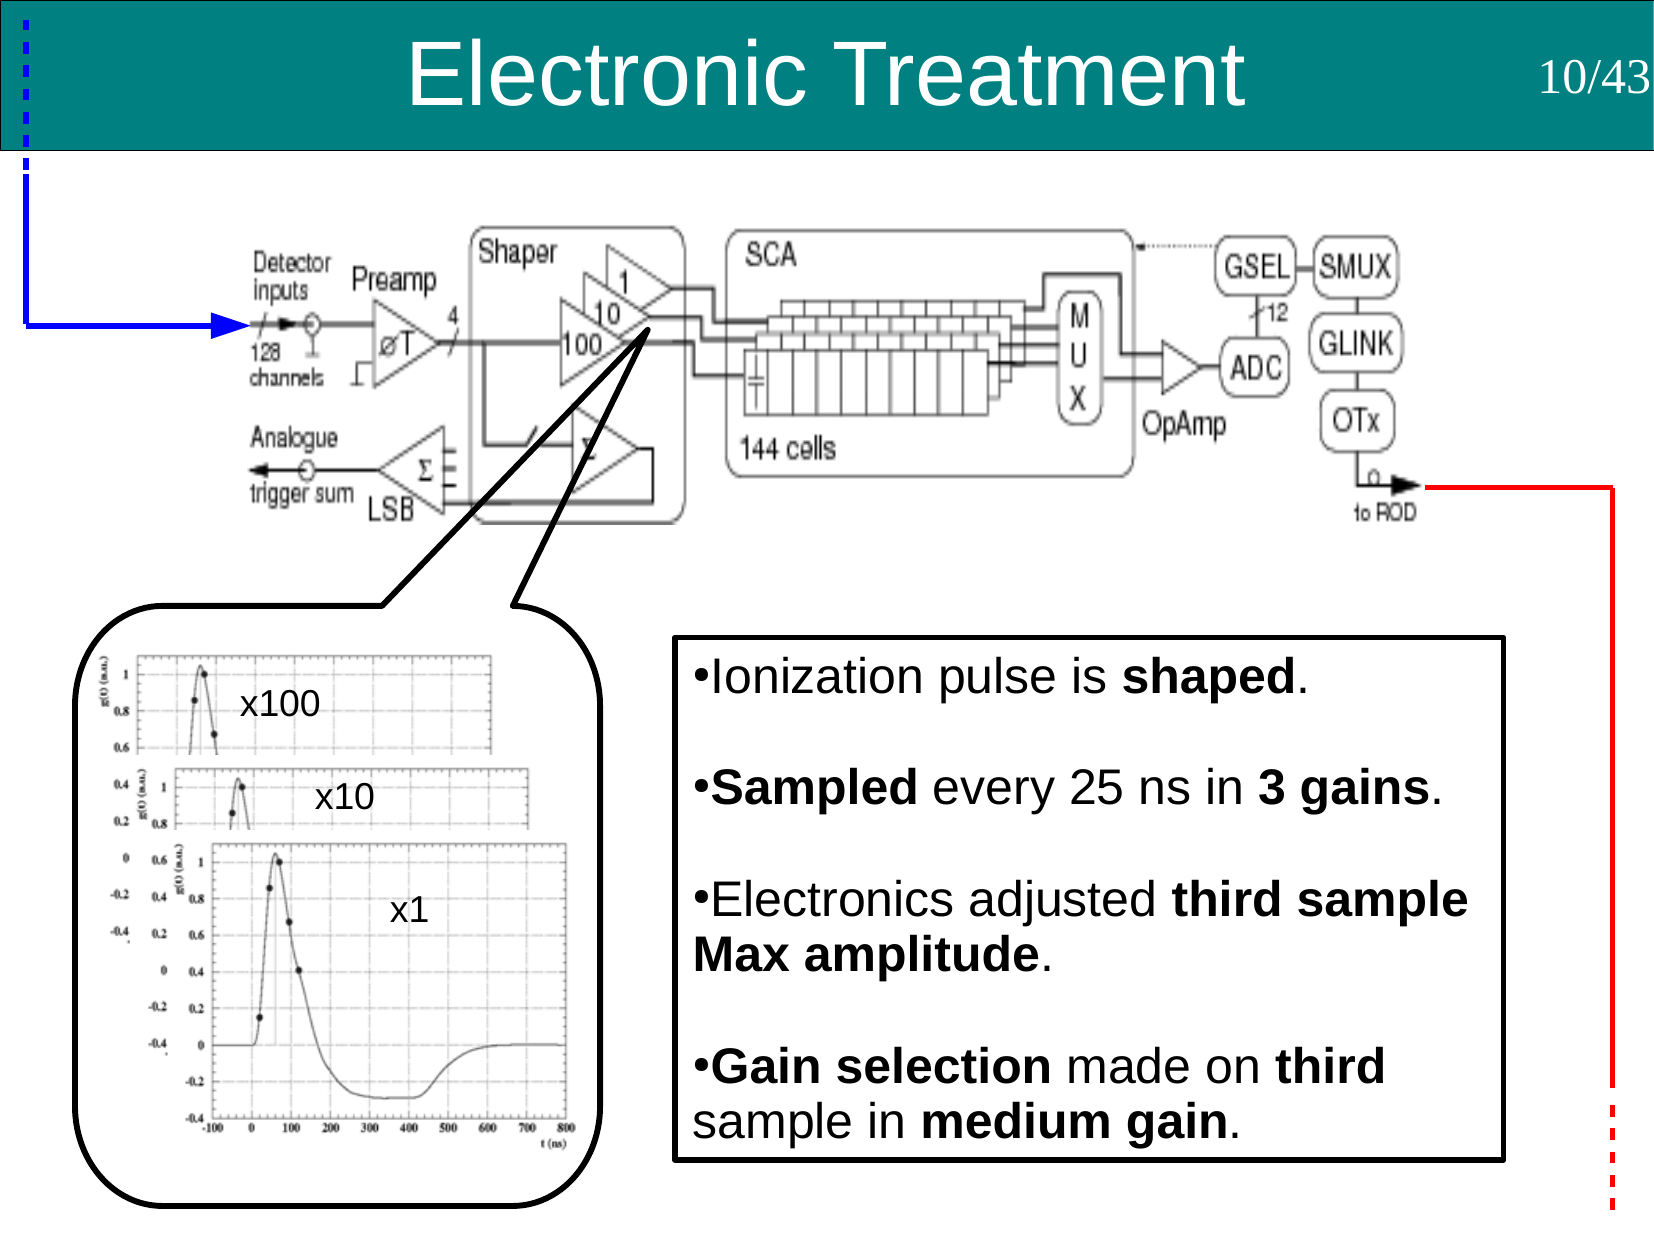

# Electronic Treatment
10
Ionization pulse is shaped.
Sampled every 25 ns in 3 gains.
Electronics adjusted third sample Max amplitude.
Gain selection made on third sample in medium gain.
x100
x10
x1